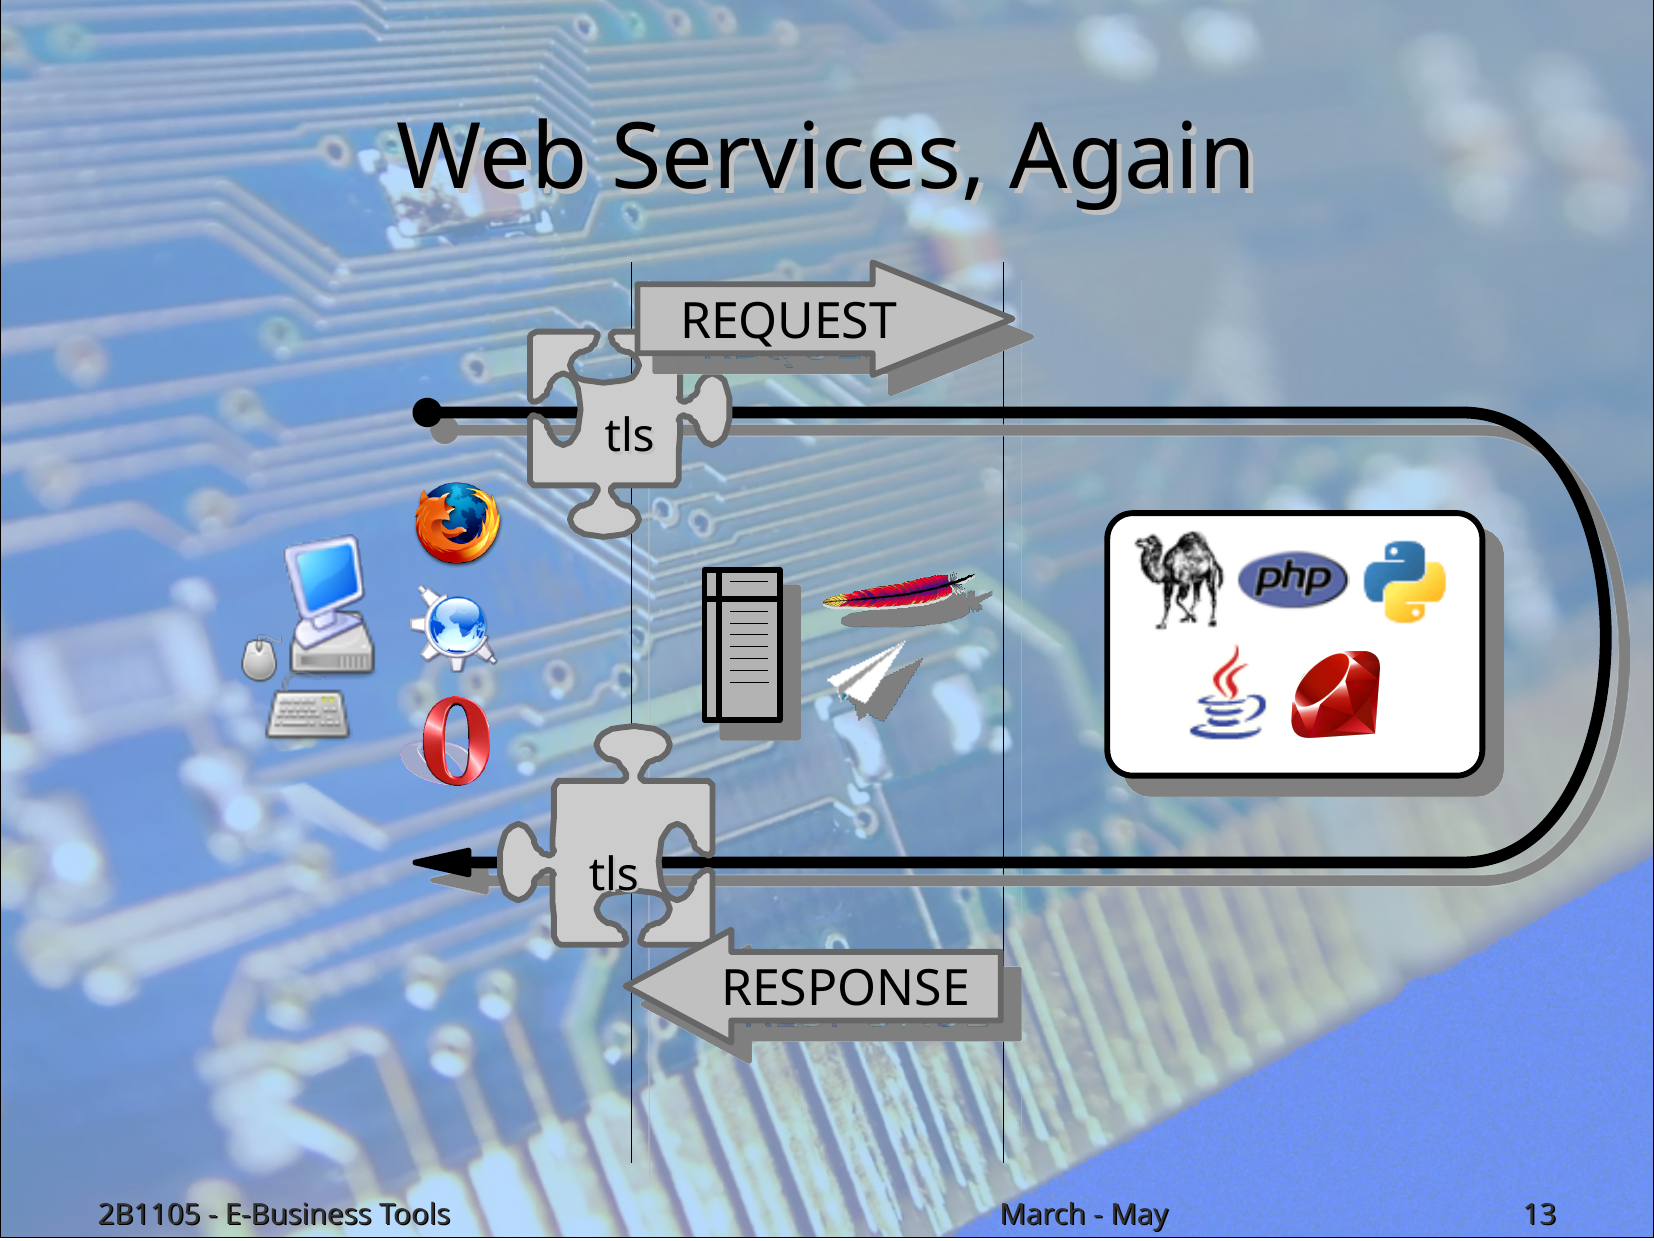

# Web Services, Again
 REQUEST
tls
tls
RESPONSE